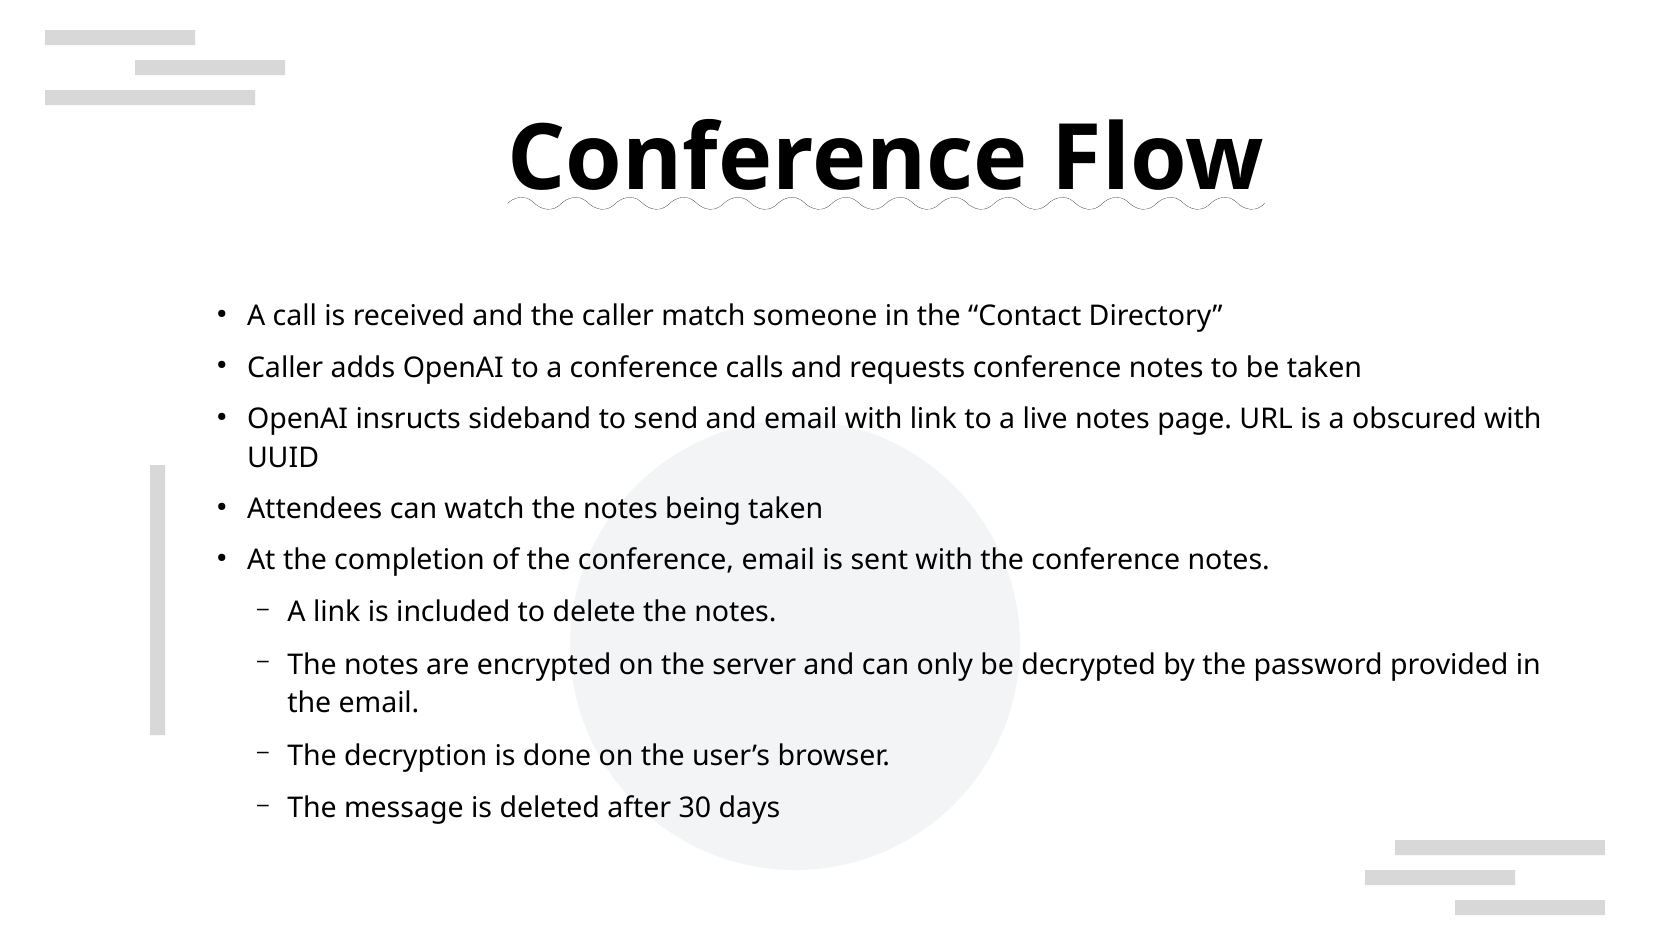

# Conference Flow
A call is received and the caller match someone in the “Contact Directory”
Caller adds OpenAI to a conference calls and requests conference notes to be taken
OpenAI insructs sideband to send and email with link to a live notes page. URL is a obscured with UUID
Attendees can watch the notes being taken
At the completion of the conference, email is sent with the conference notes.
A link is included to delete the notes.
The notes are encrypted on the server and can only be decrypted by the password provided in the email.
The decryption is done on the user’s browser.
The message is deleted after 30 days